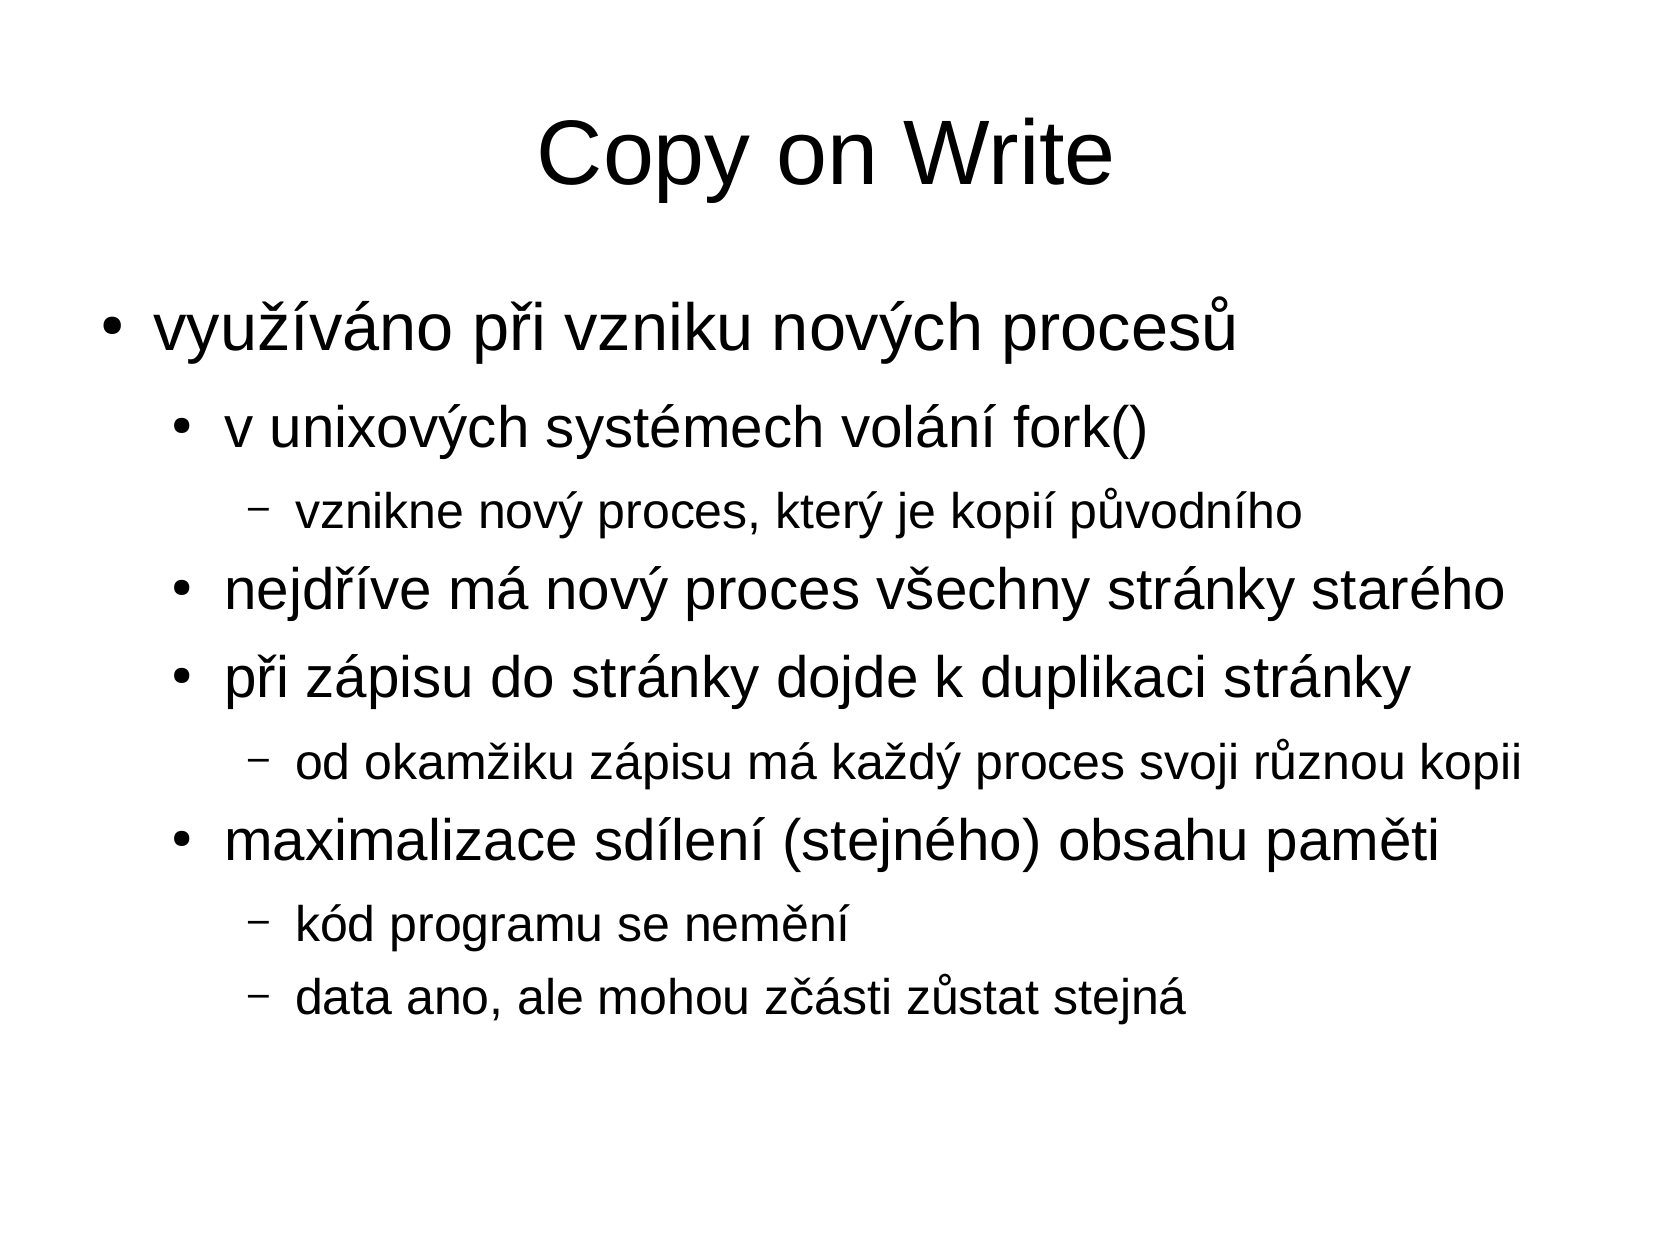

# Copy on Write
využíváno při vzniku nových procesů
v unixových systémech volání fork()
vznikne nový proces, který je kopií původního
nejdříve má nový proces všechny stránky starého
při zápisu do stránky dojde k duplikaci stránky
od okamžiku zápisu má každý proces svoji různou kopii
maximalizace sdílení (stejného) obsahu paměti
kód programu se nemění
data ano, ale mohou zčásti zůstat stejná